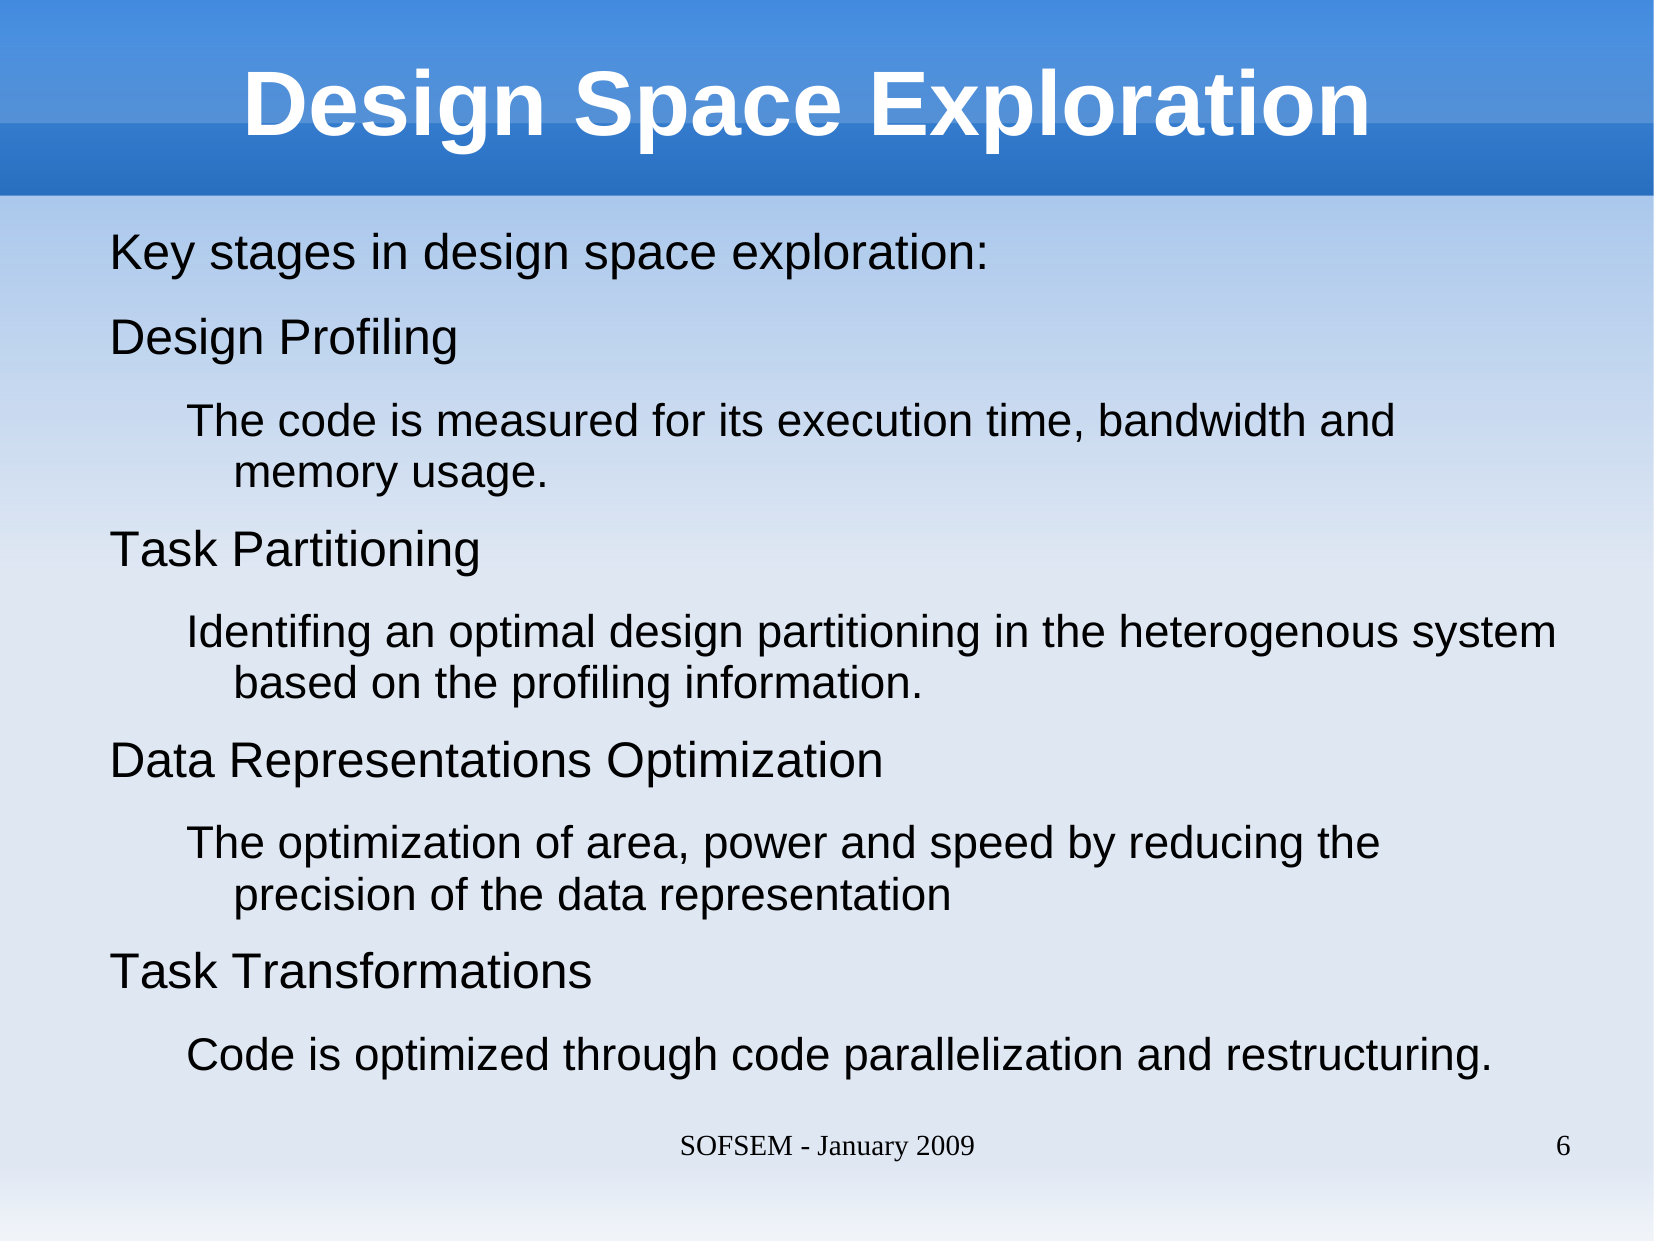

# Design Space Exploration
Key stages in design space exploration:
Design Profiling
The code is measured for its execution time, bandwidth and memory usage.
Task Partitioning
Identifing an optimal design partitioning in the heterogenous system based on the profiling information.
Data Representations Optimization
The optimization of area, power and speed by reducing the precision of the data representation
Task Transformations
Code is optimized through code parallelization and restructuring.
SOFSEM - January 2009
6